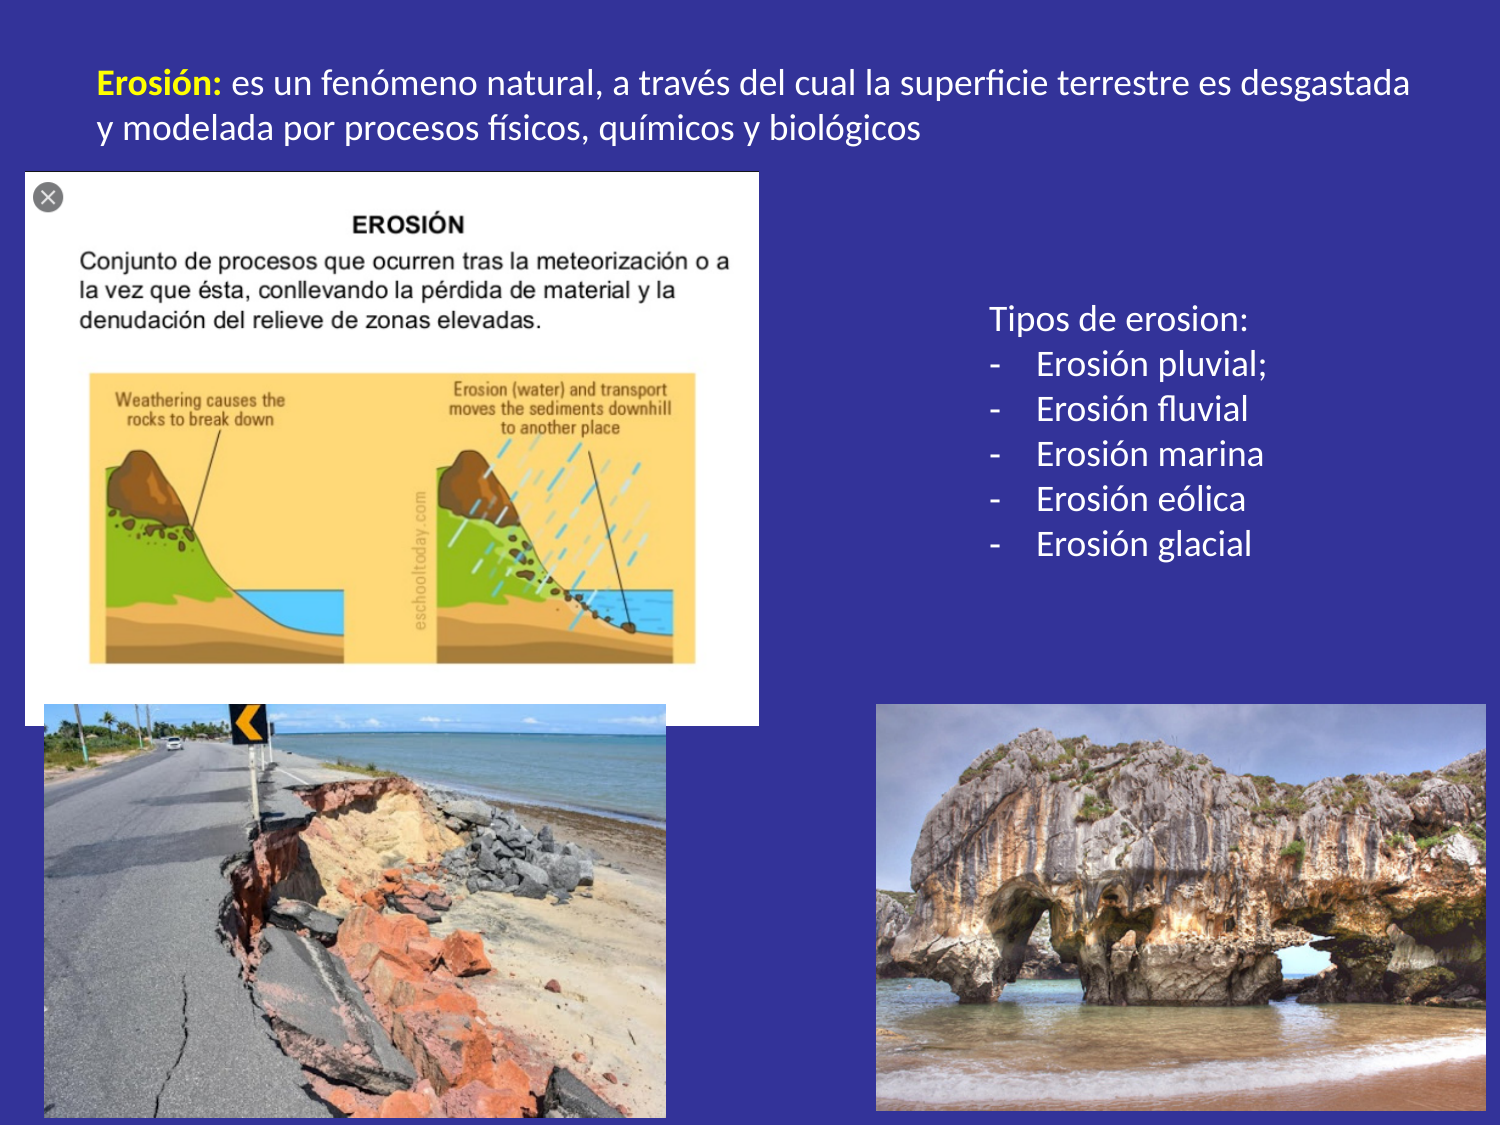

Erosión: es un fenómeno natural, a través del cual la superficie terrestre es desgastada
y modelada por procesos físicos, químicos y biológicos
Tipos de erosion:
Erosión pluvial;
Erosión fluvial
Erosión marina
Erosión eólica
Erosión glacial